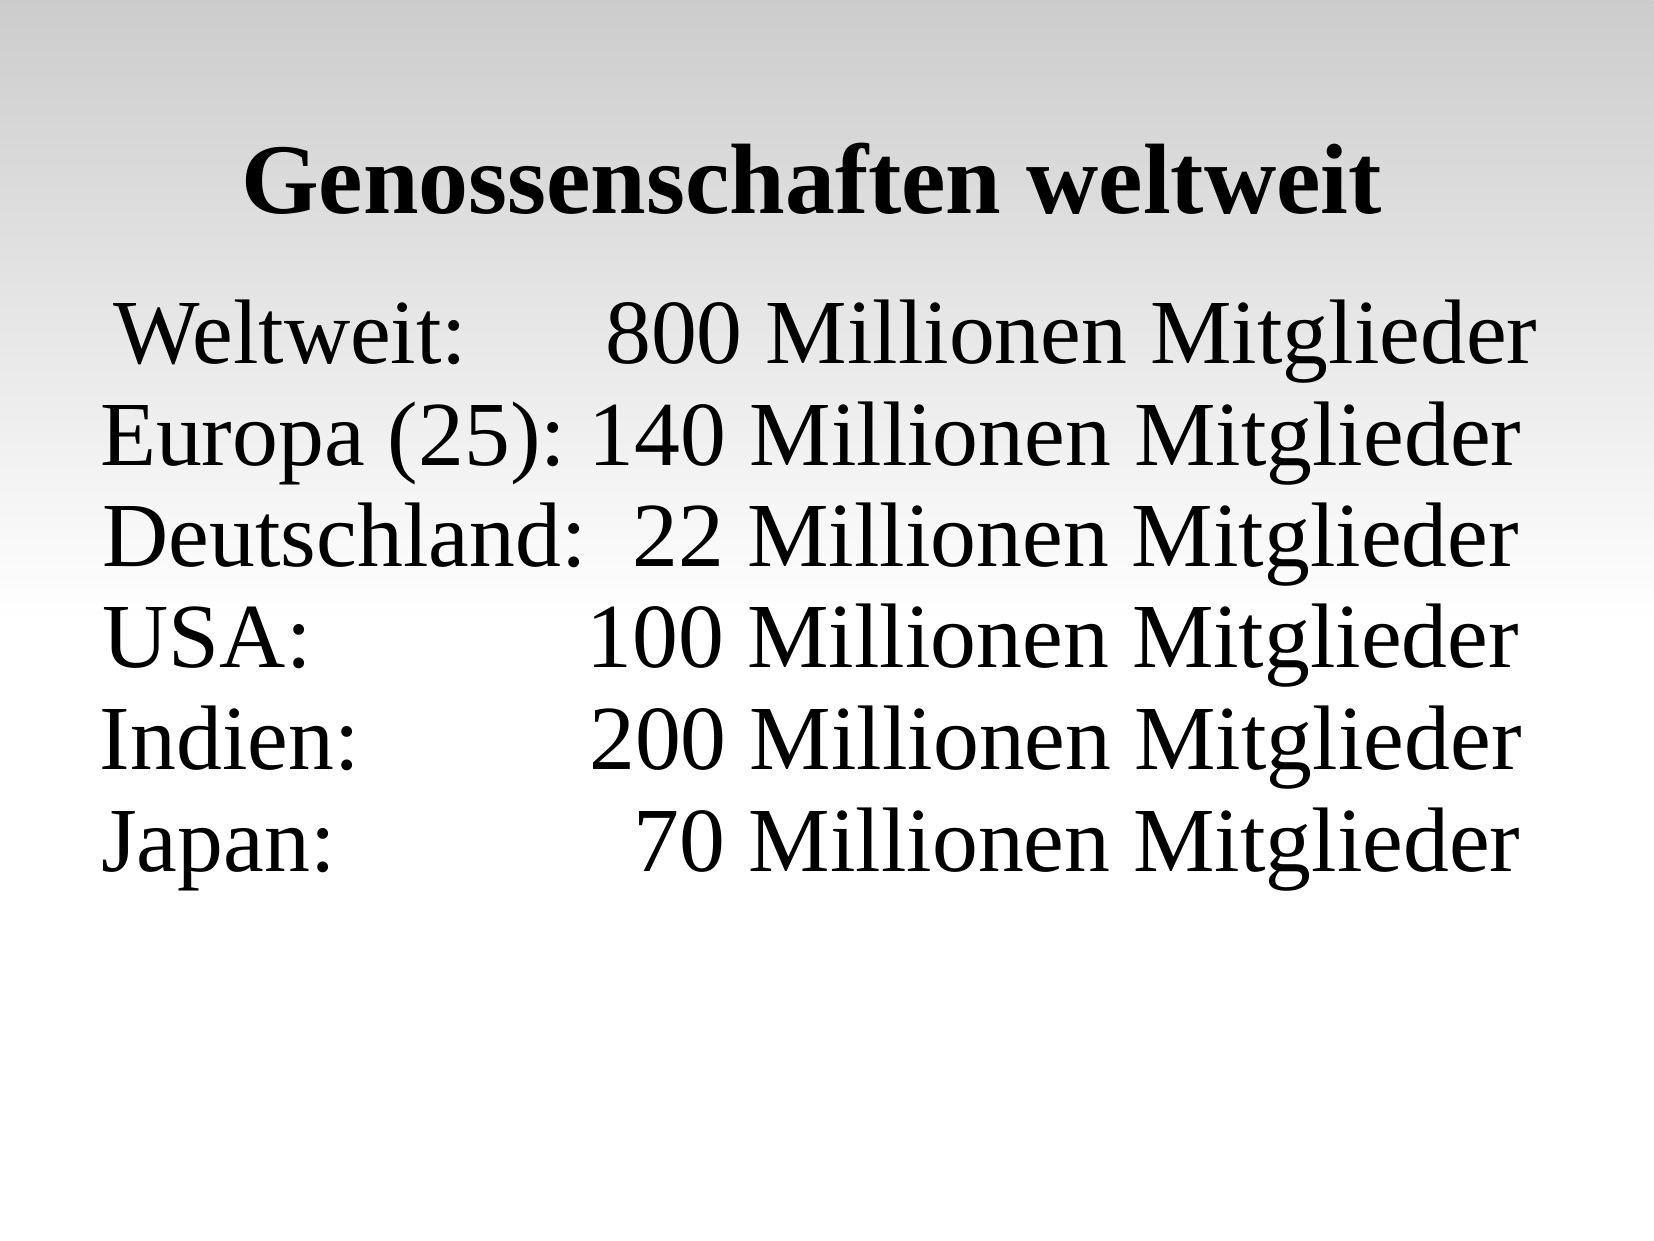

Genossenschaften weltweit
 Weltweit: 800 Millionen Mitglieder
Europa (25): 140 Millionen Mitglieder
Deutschland: 22 Millionen Mitglieder
USA: 100 Millionen Mitglieder
Indien: 200 Millionen Mitglieder
Japan: 70 Millionen Mitglieder